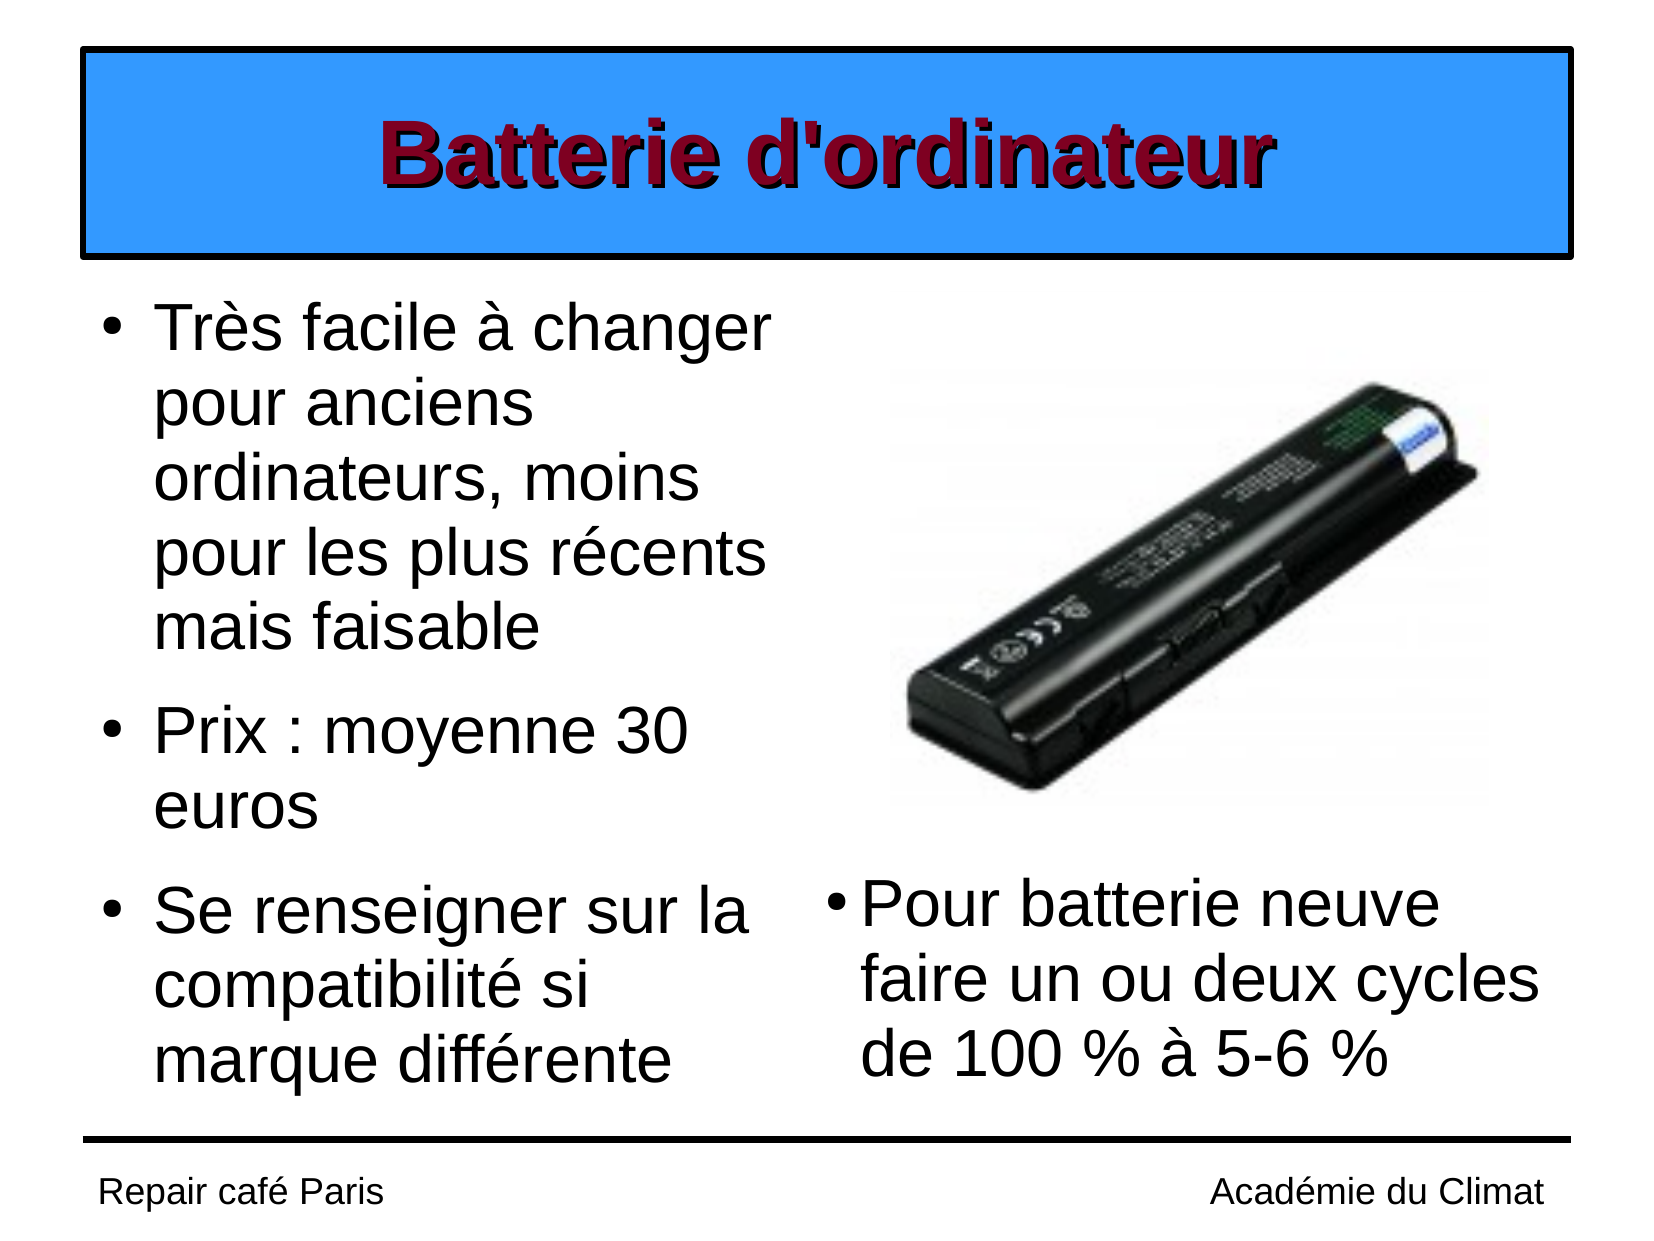

# Batterie d'ordinateur
Très facile à changer pour anciens ordinateurs, moins pour les plus récents mais faisable
Prix : moyenne 30 euros
Se renseigner sur la compatibilité si marque différente
Pour batterie neuve faire un ou deux cycles de 100 % à 5-6 %
Repair café Paris	Académie du Climat